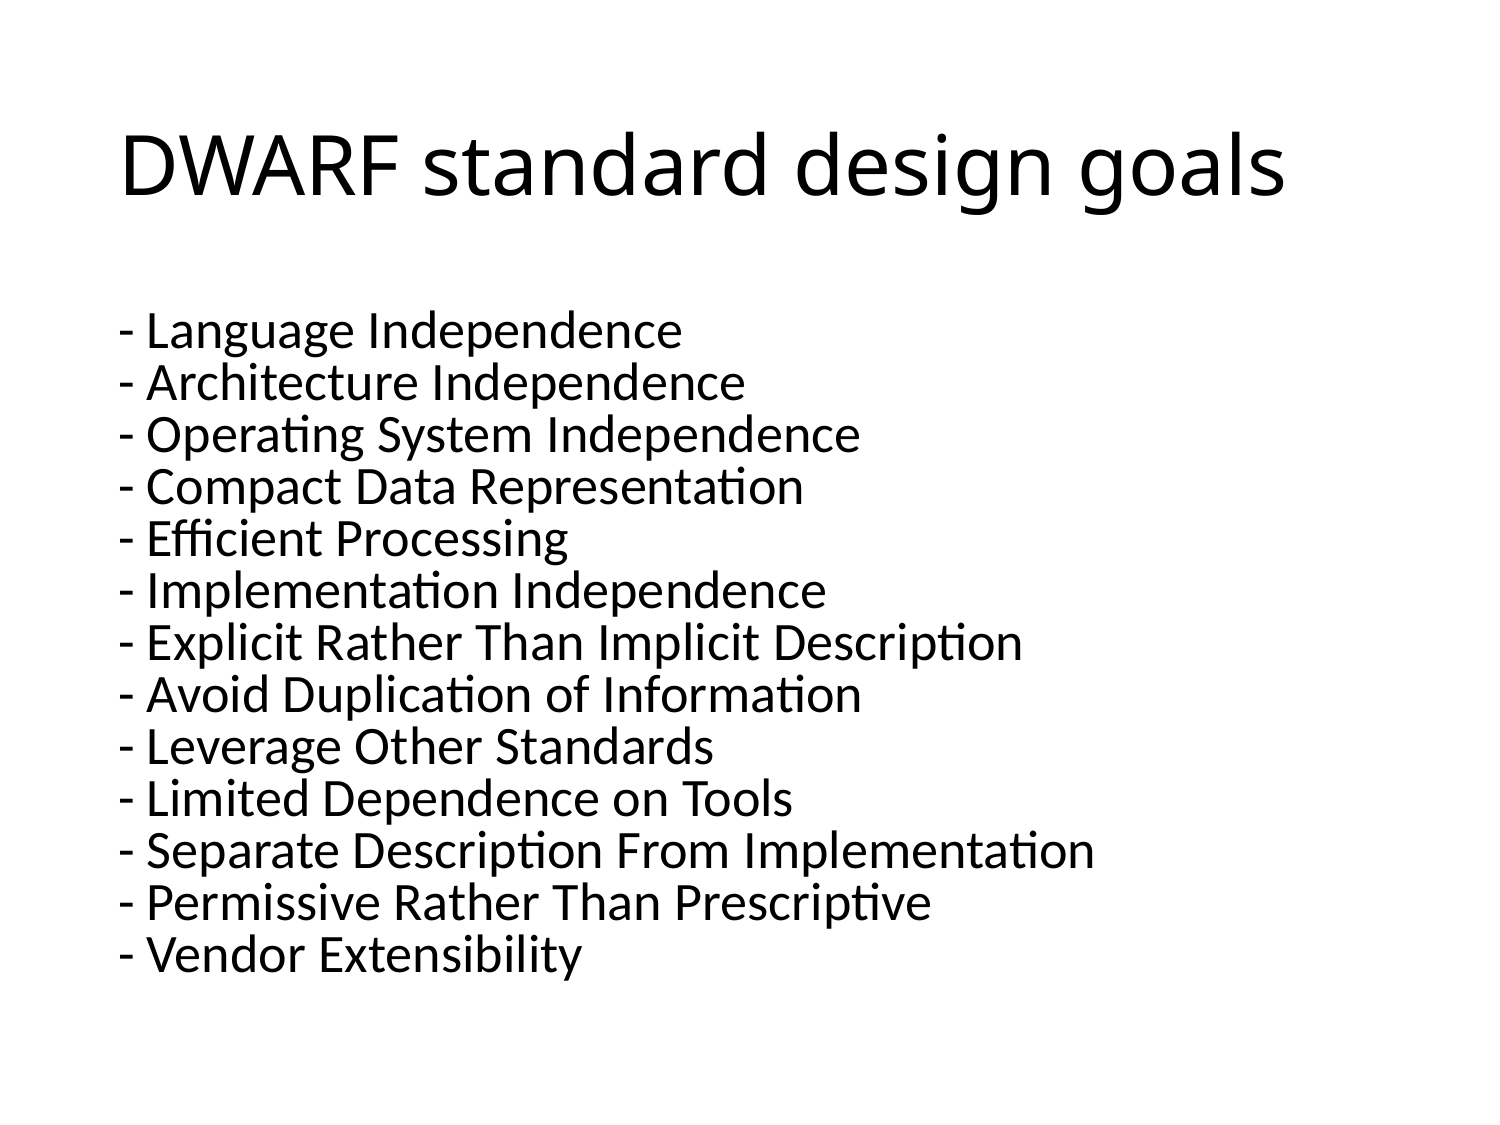

# DWARF standard design goals
- Language Independence
- Architecture Independence
- Operating System Independence
- Compact Data Representation
- Efficient Processing
- Implementation Independence
- Explicit Rather Than Implicit Description
- Avoid Duplication of Information
- Leverage Other Standards
- Limited Dependence on Tools
- Separate Description From Implementation
- Permissive Rather Than Prescriptive
- Vendor Extensibility